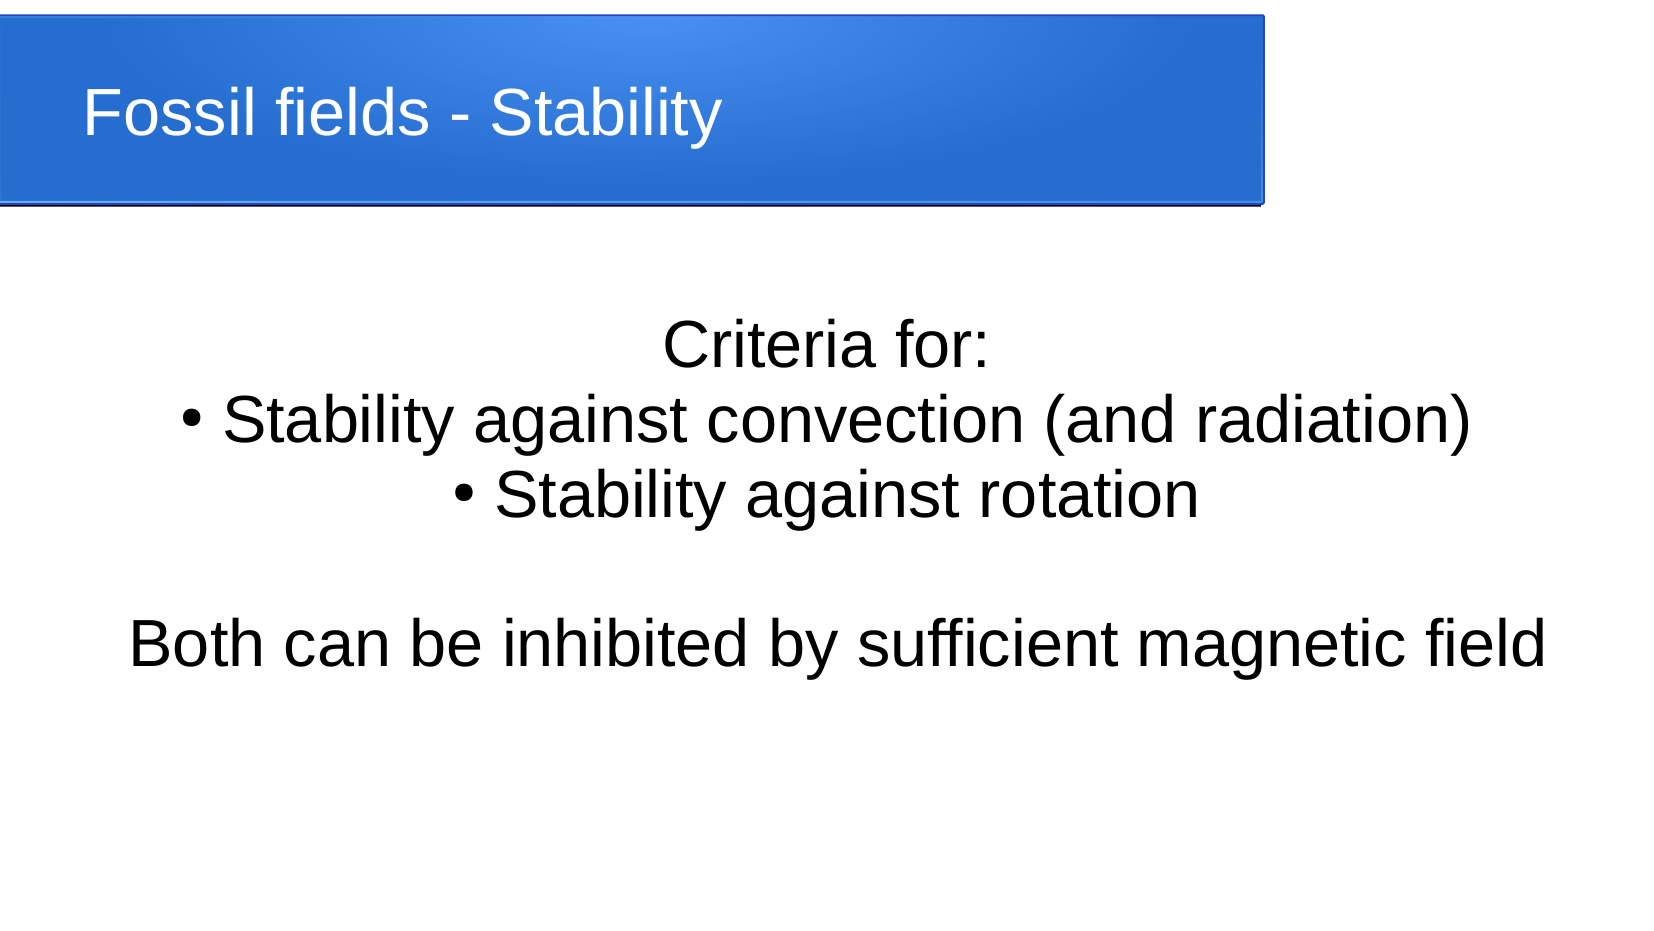

# Fossil fields - Stability
Criteria for:
 Stability against convection (and radiation)
 Stability against rotation
Both can be inhibited by sufficient magnetic field